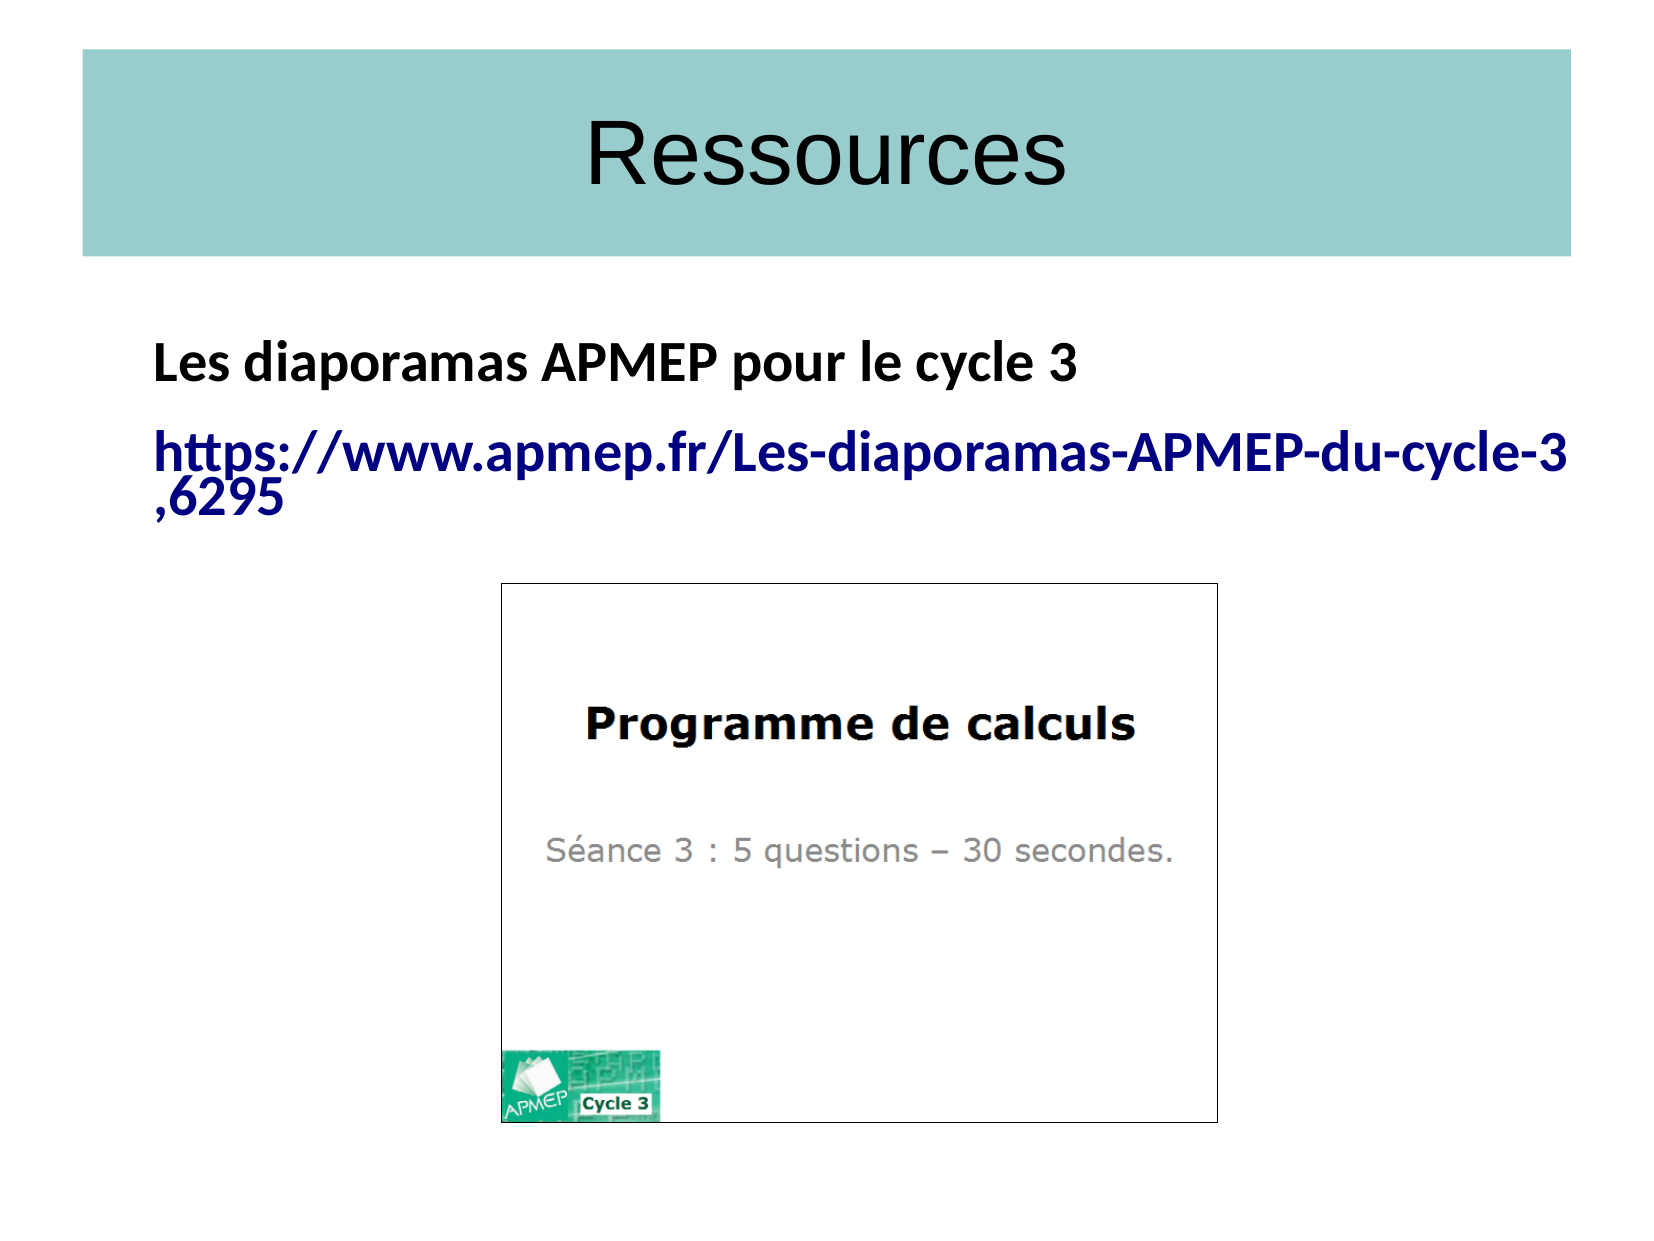

#
Ressources
Les diaporamas APMEP pour le cycle 3
https://www.apmep.fr/Les-diaporamas-APMEP-du-cycle-3,6295